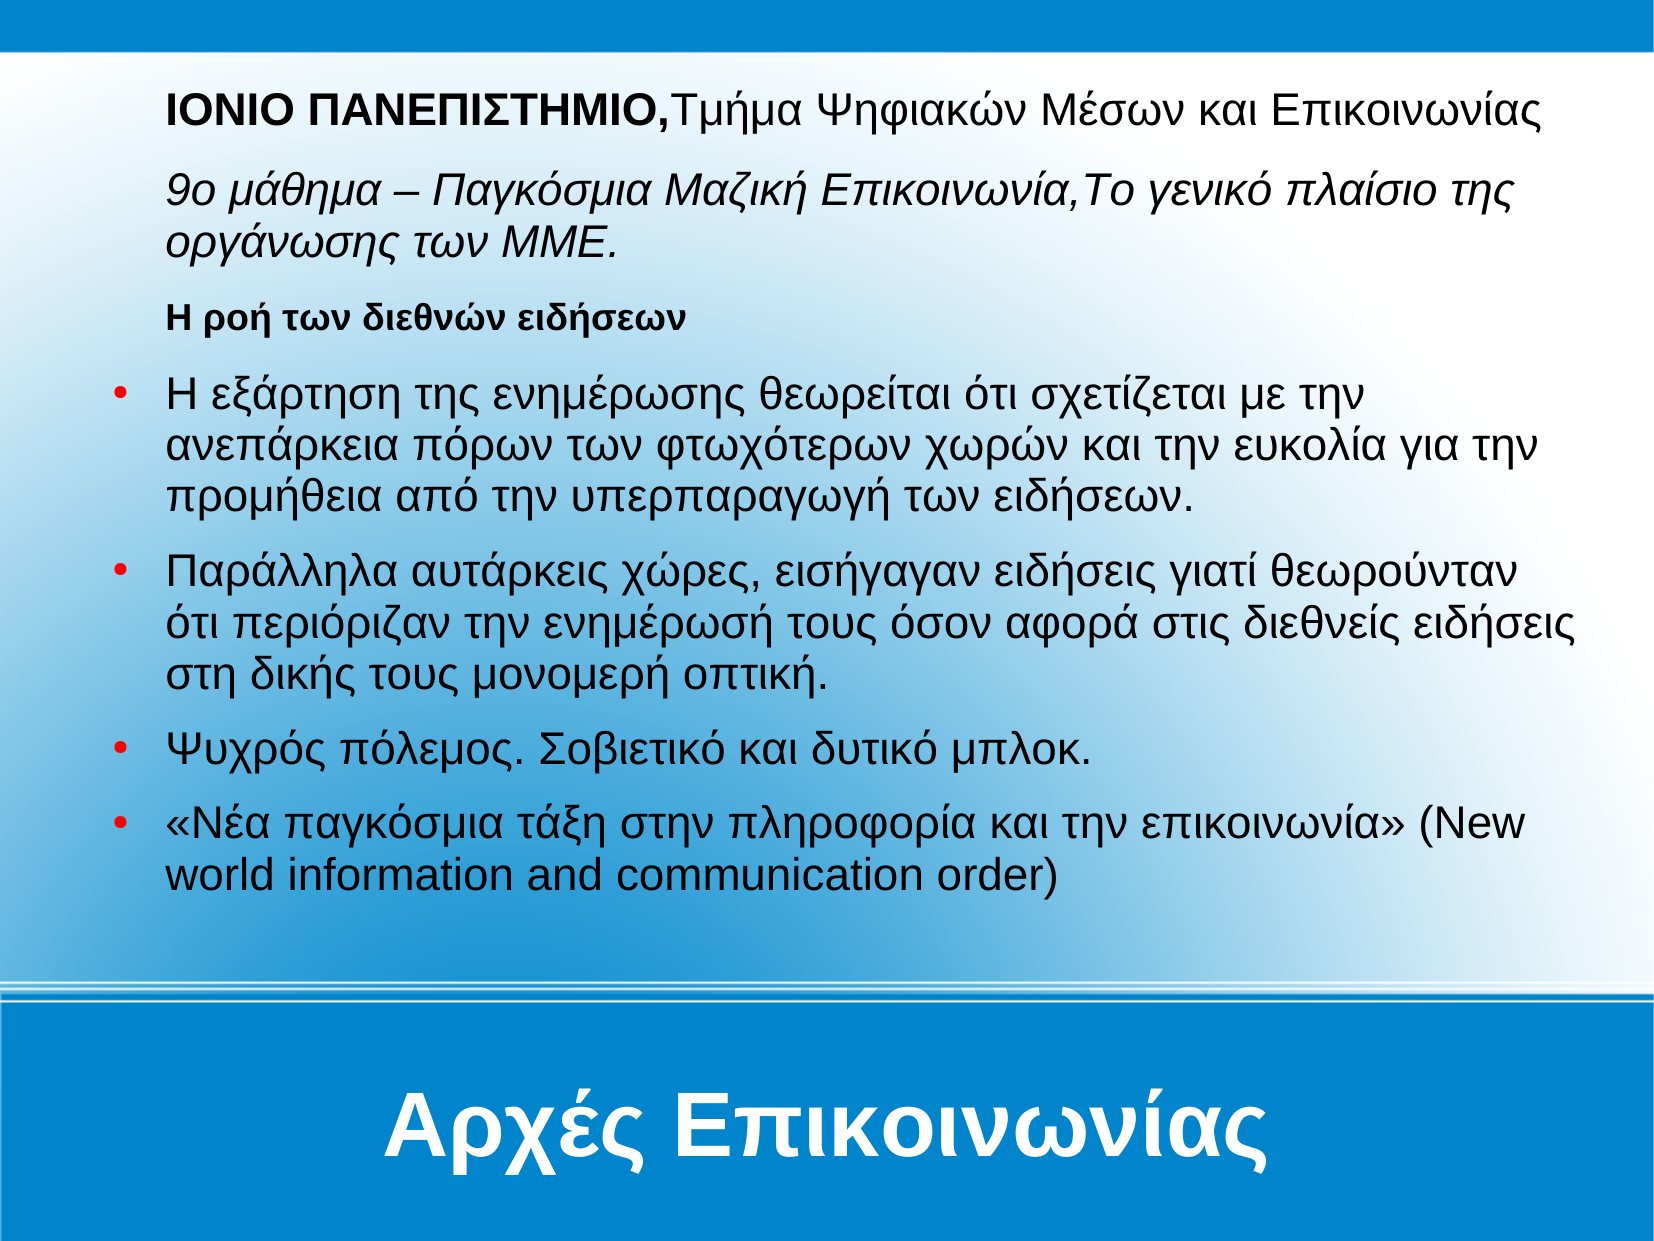

ΙΟΝΙΟ ΠΑΝΕΠΙΣΤΗΜΙΟ,Τμήμα Ψηφιακών Μέσων και Επικοινωνίας
9ο μάθημα – Παγκόσμια Μαζική Επικοινωνία,Το γενικό πλαίσιο της οργάνωσης των ΜΜΕ.
Η ροή των διεθνών ειδήσεων
Η εξάρτηση της ενημέρωσης θεωρείται ότι σχετίζεται με την ανεπάρκεια πόρων των φτωχότερων χωρών και την ευκολία για την προμήθεια από την υπερπαραγωγή των ειδήσεων.
Παράλληλα αυτάρκεις χώρες, εισήγαγαν ειδήσεις γιατί θεωρούνταν ότι περιόριζαν την ενημέρωσή τους όσον αφορά στις διεθνείς ειδήσεις στη δικής τους μονομερή οπτική.
Ψυχρός πόλεμος. Σοβιετικό και δυτικό μπλοκ.
«Νέα παγκόσμια τάξη στην πληροφορία και την επικοινωνία» (New world information and communication order)
# Αρχές Επικοινωνίας